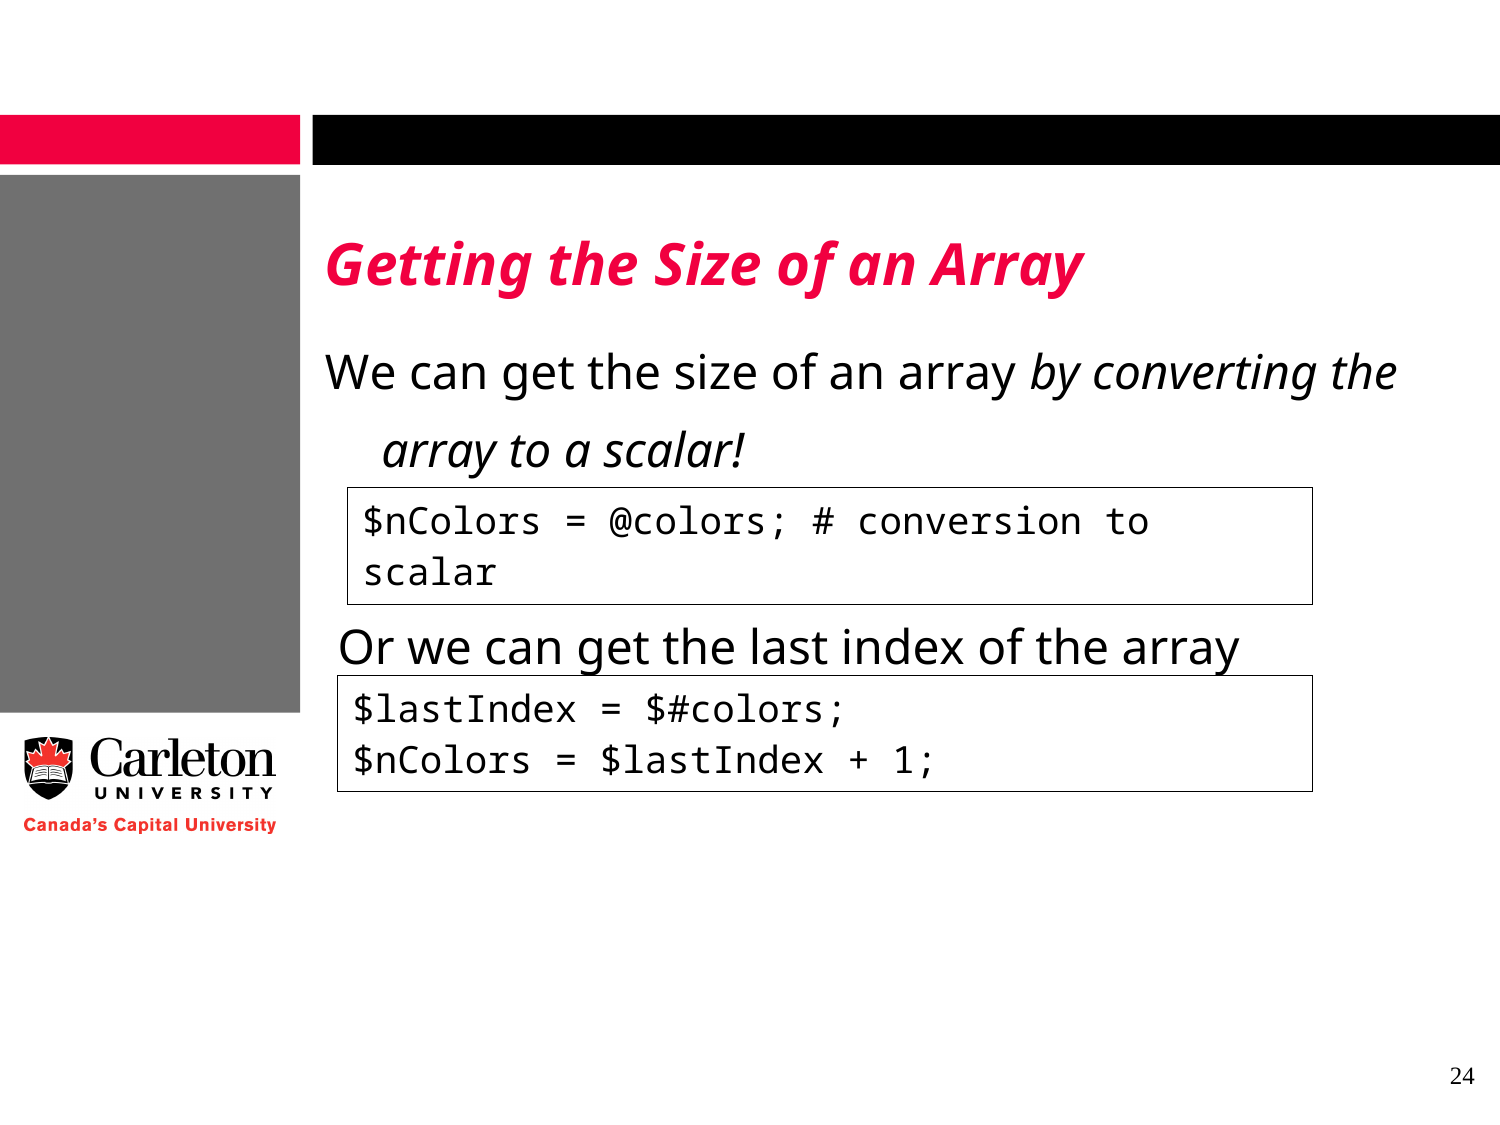

# Getting the Size of an Array
We can get the size of an array by converting the array to a scalar!
$nColors = @colors; # conversion to scalar
Or we can get the last index of the array
$lastIndex = $#colors;
$nColors = $lastIndex + 1;
24